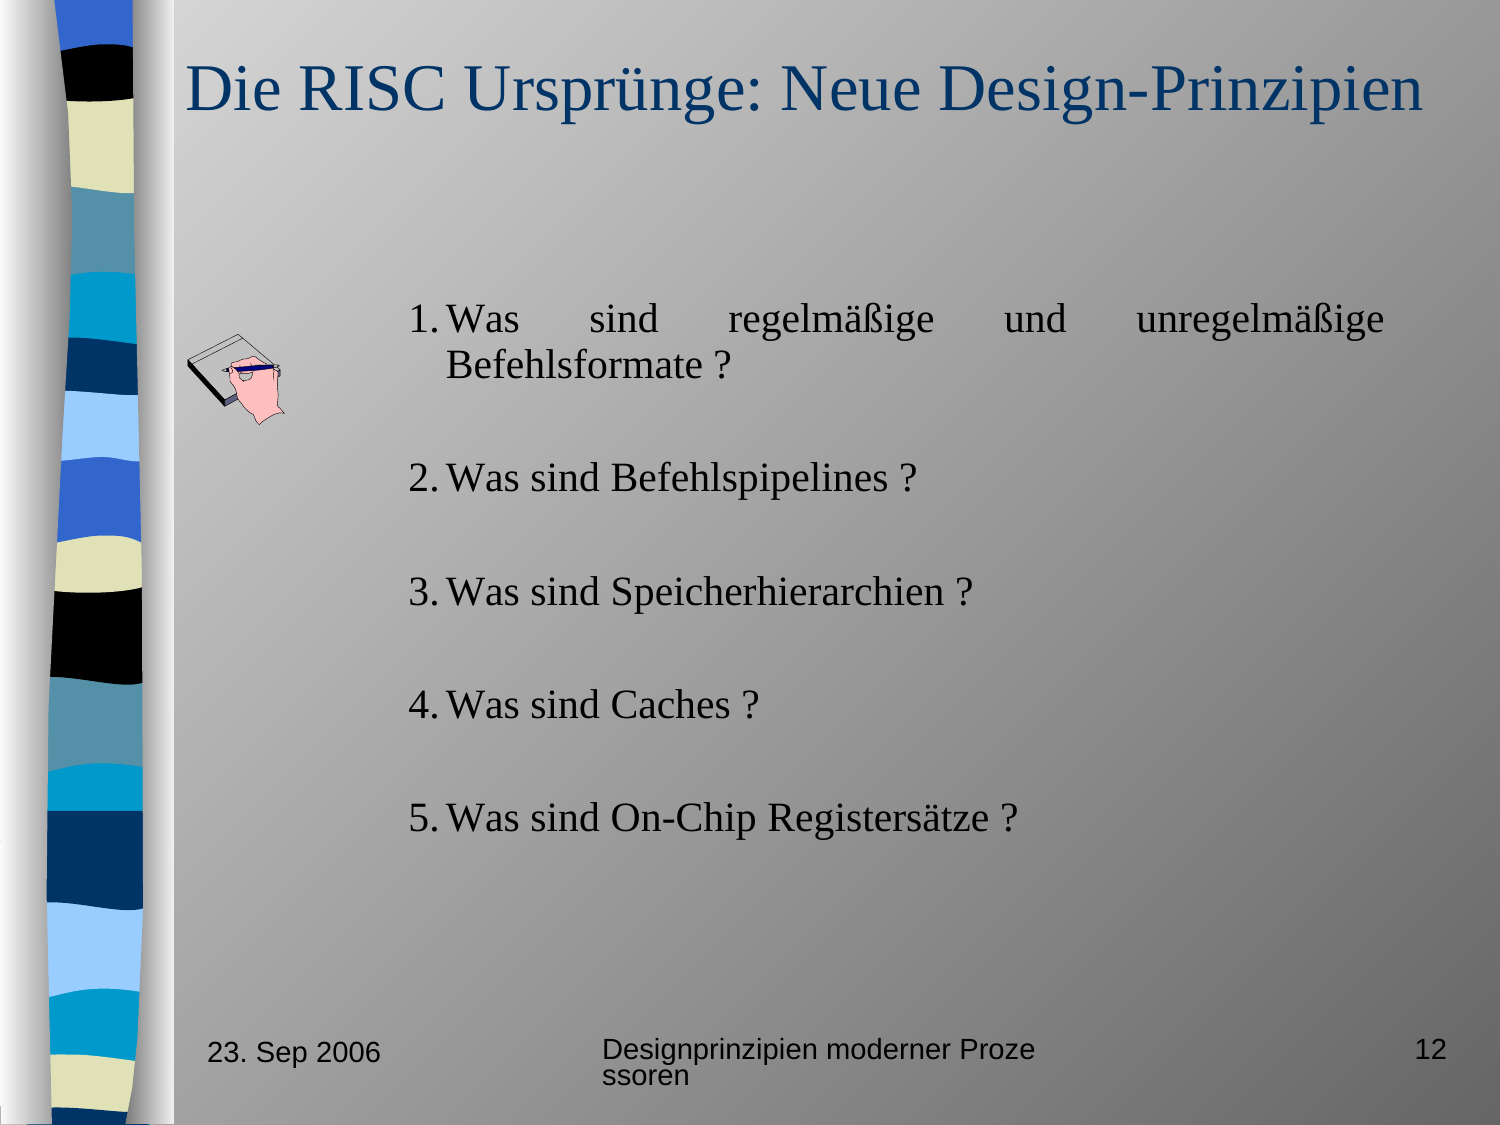

# Die RISC Ursprünge: Neue Design-Prinzipien
1.	Was sind regelmäßige und unregelmäßige Befehlsformate ?
2.	Was sind Befehlspipelines ?
3.	Was sind Speicherhierarchien ?
4.	Was sind Caches ?
5.	Was sind On-Chip Registersätze ?
Designprinzipien moderner Prozessoren
12